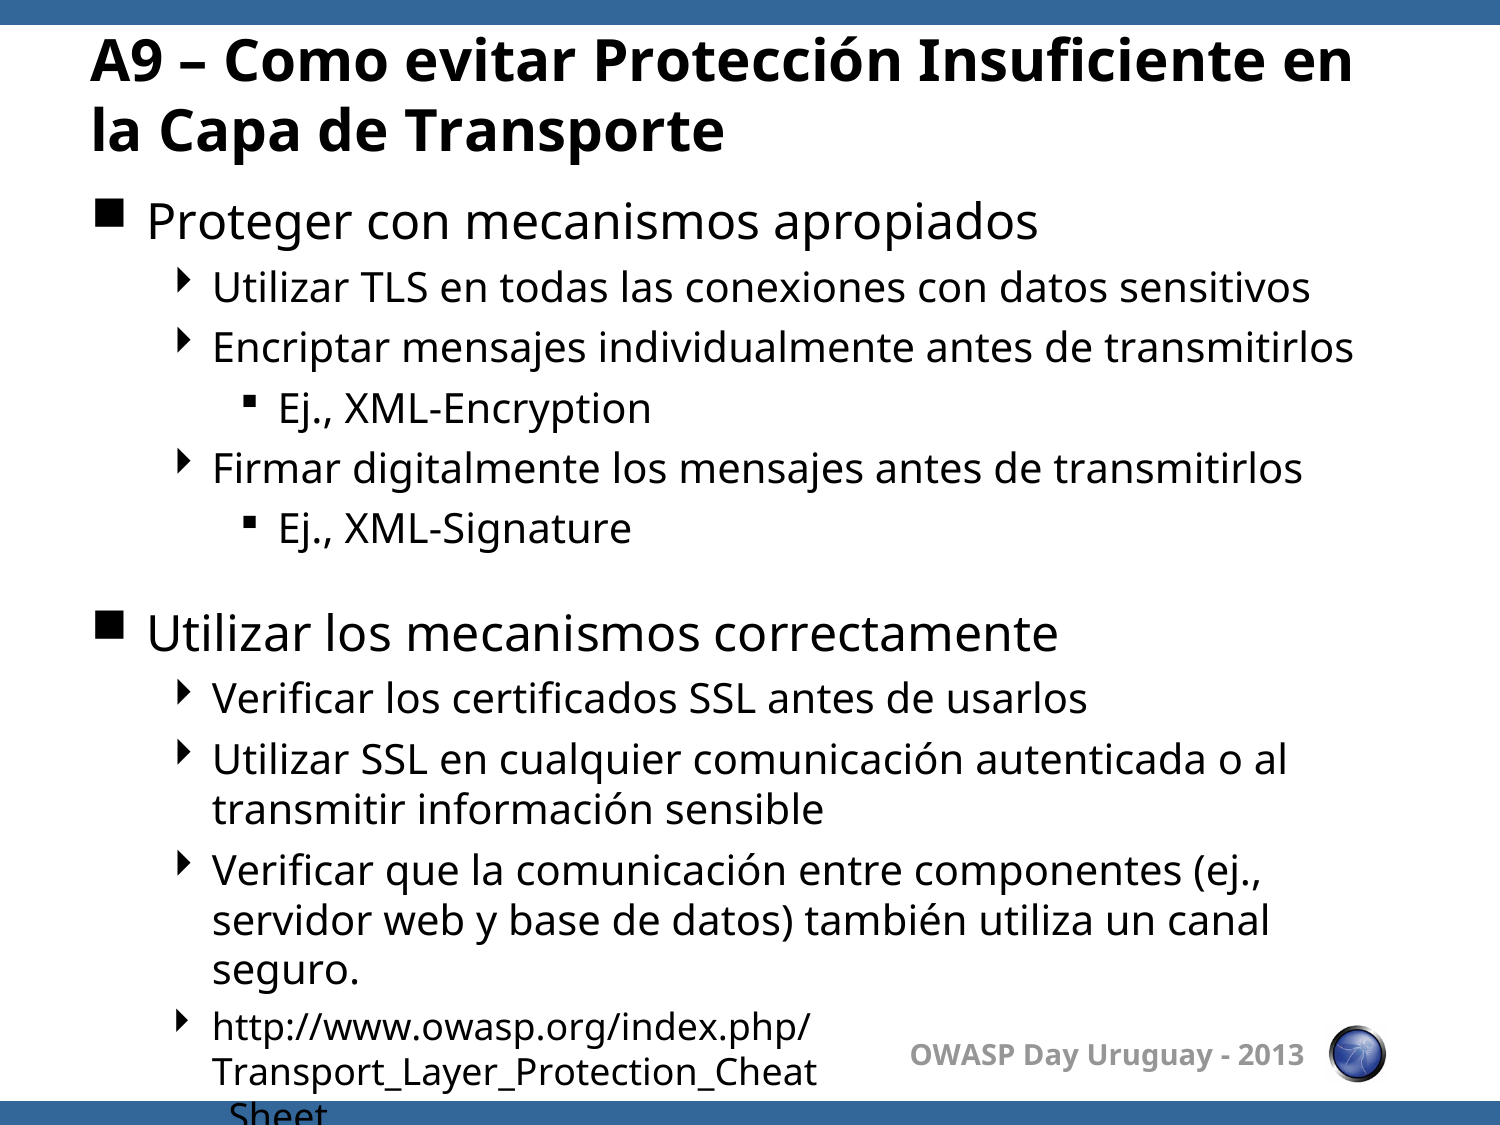

# A9 – Como evitar Protección Insuficiente en la Capa de Transporte
Proteger con mecanismos apropiados
Utilizar TLS en todas las conexiones con datos sensitivos
Encriptar mensajes individualmente antes de transmitirlos
Ej., XML-Encryption
Firmar digitalmente los mensajes antes de transmitirlos
Ej., XML-Signature
Utilizar los mecanismos correctamente
Verificar los certificados SSL antes de usarlos
Utilizar SSL en cualquier comunicación autenticada o al transmitir información sensible
Verificar que la comunicación entre componentes (ej., servidor web y base de datos) también utiliza un canal seguro.
http://www.owasp.org/index.php/Transport_Layer_Protection_Cheat
_Sheet